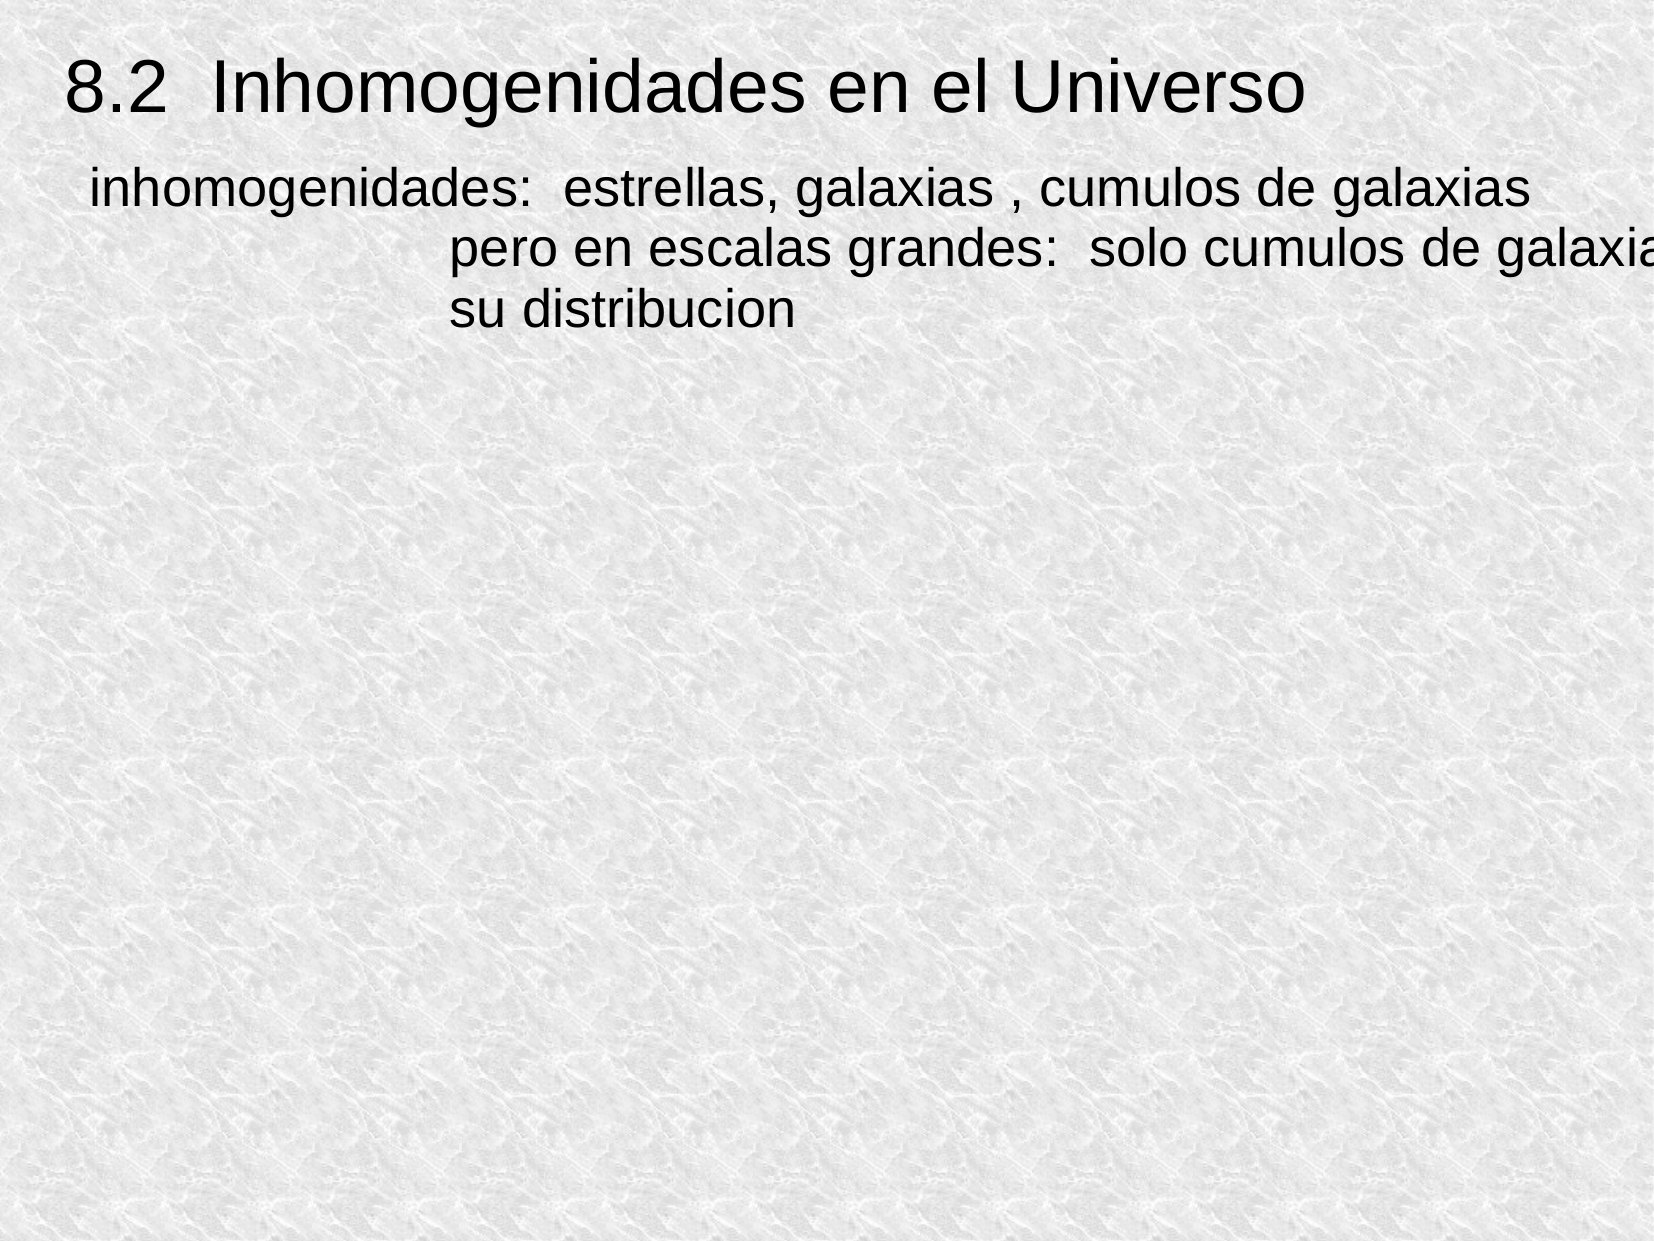

8.2 Inhomogenidades en el Universo
inhomogenidades: estrellas, galaxias , cumulos de galaxias
 pero en escalas grandes: solo cumulos de galaxias y
 su distribucion